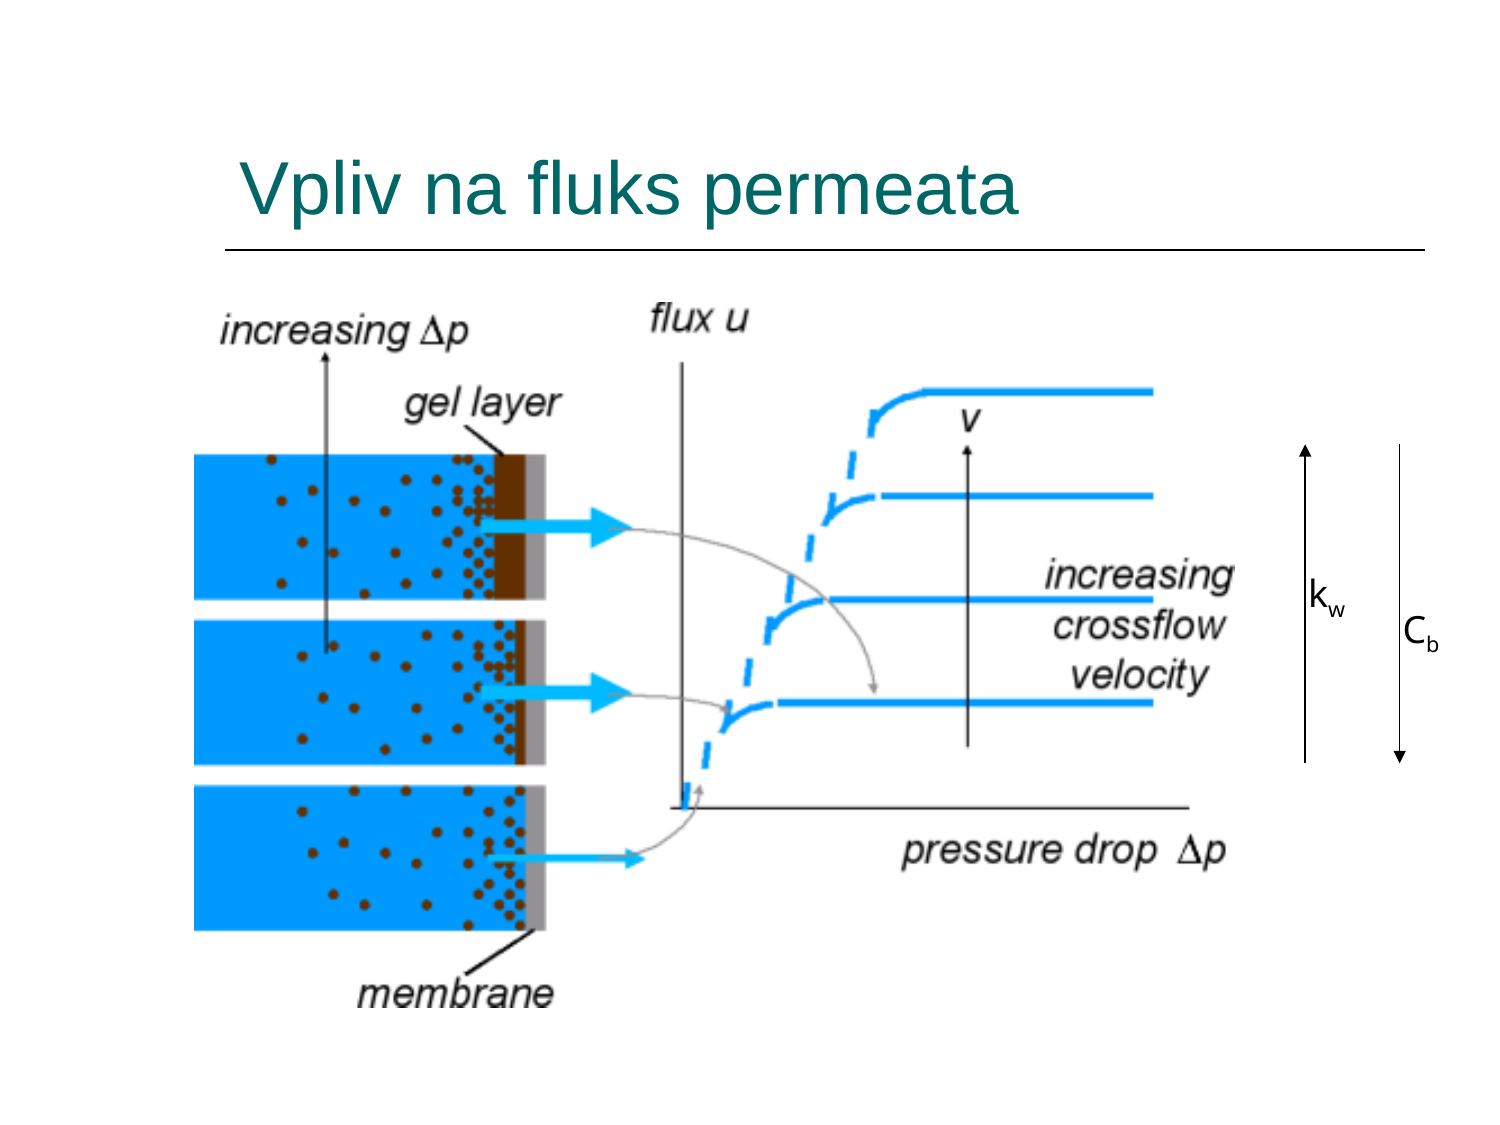

# Vpliv na fluks permeata
kw
Cb